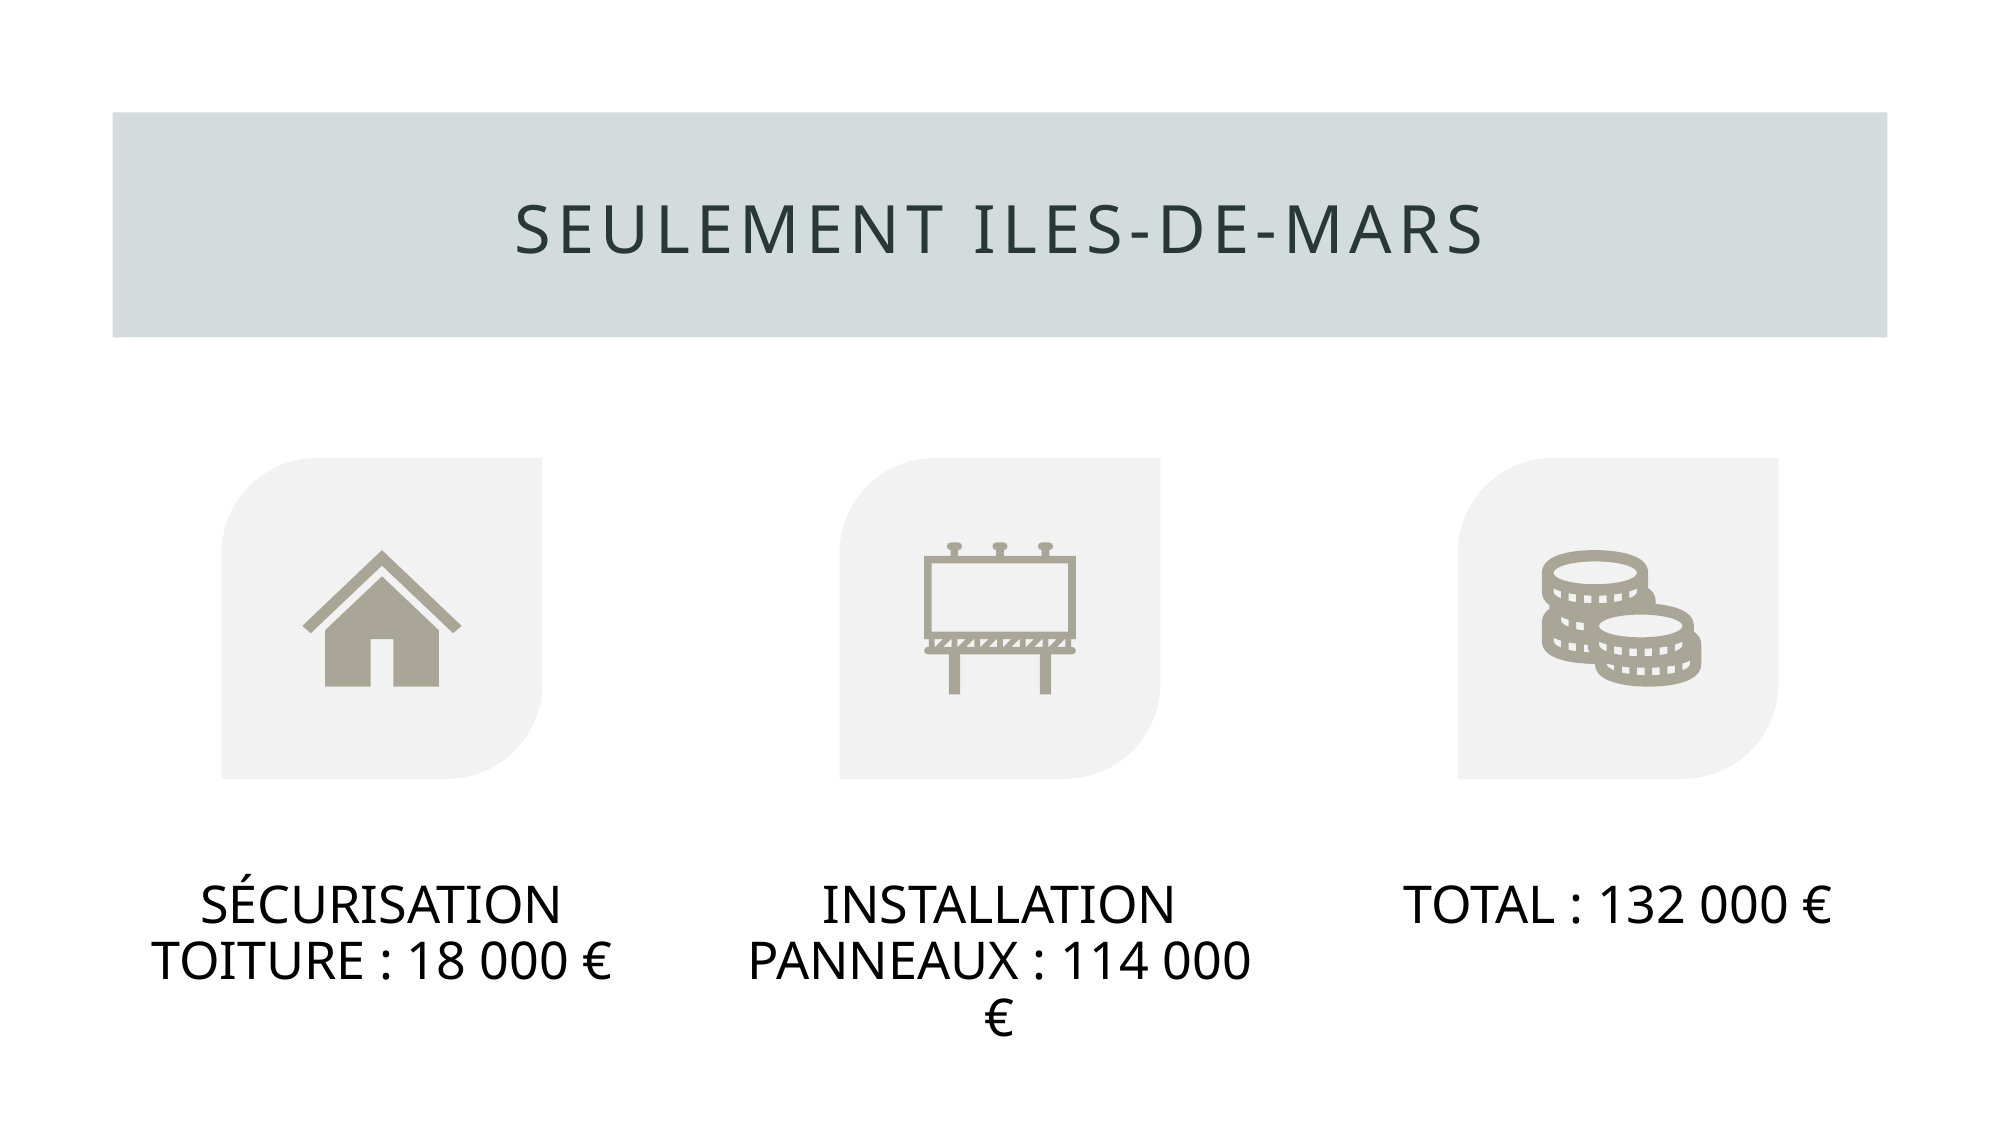

# Seulement Iles-de-mars
Sécurisation toiture : 18 000 €
Installation panneaux : 114 000 €
TOTAL : 132 000 €